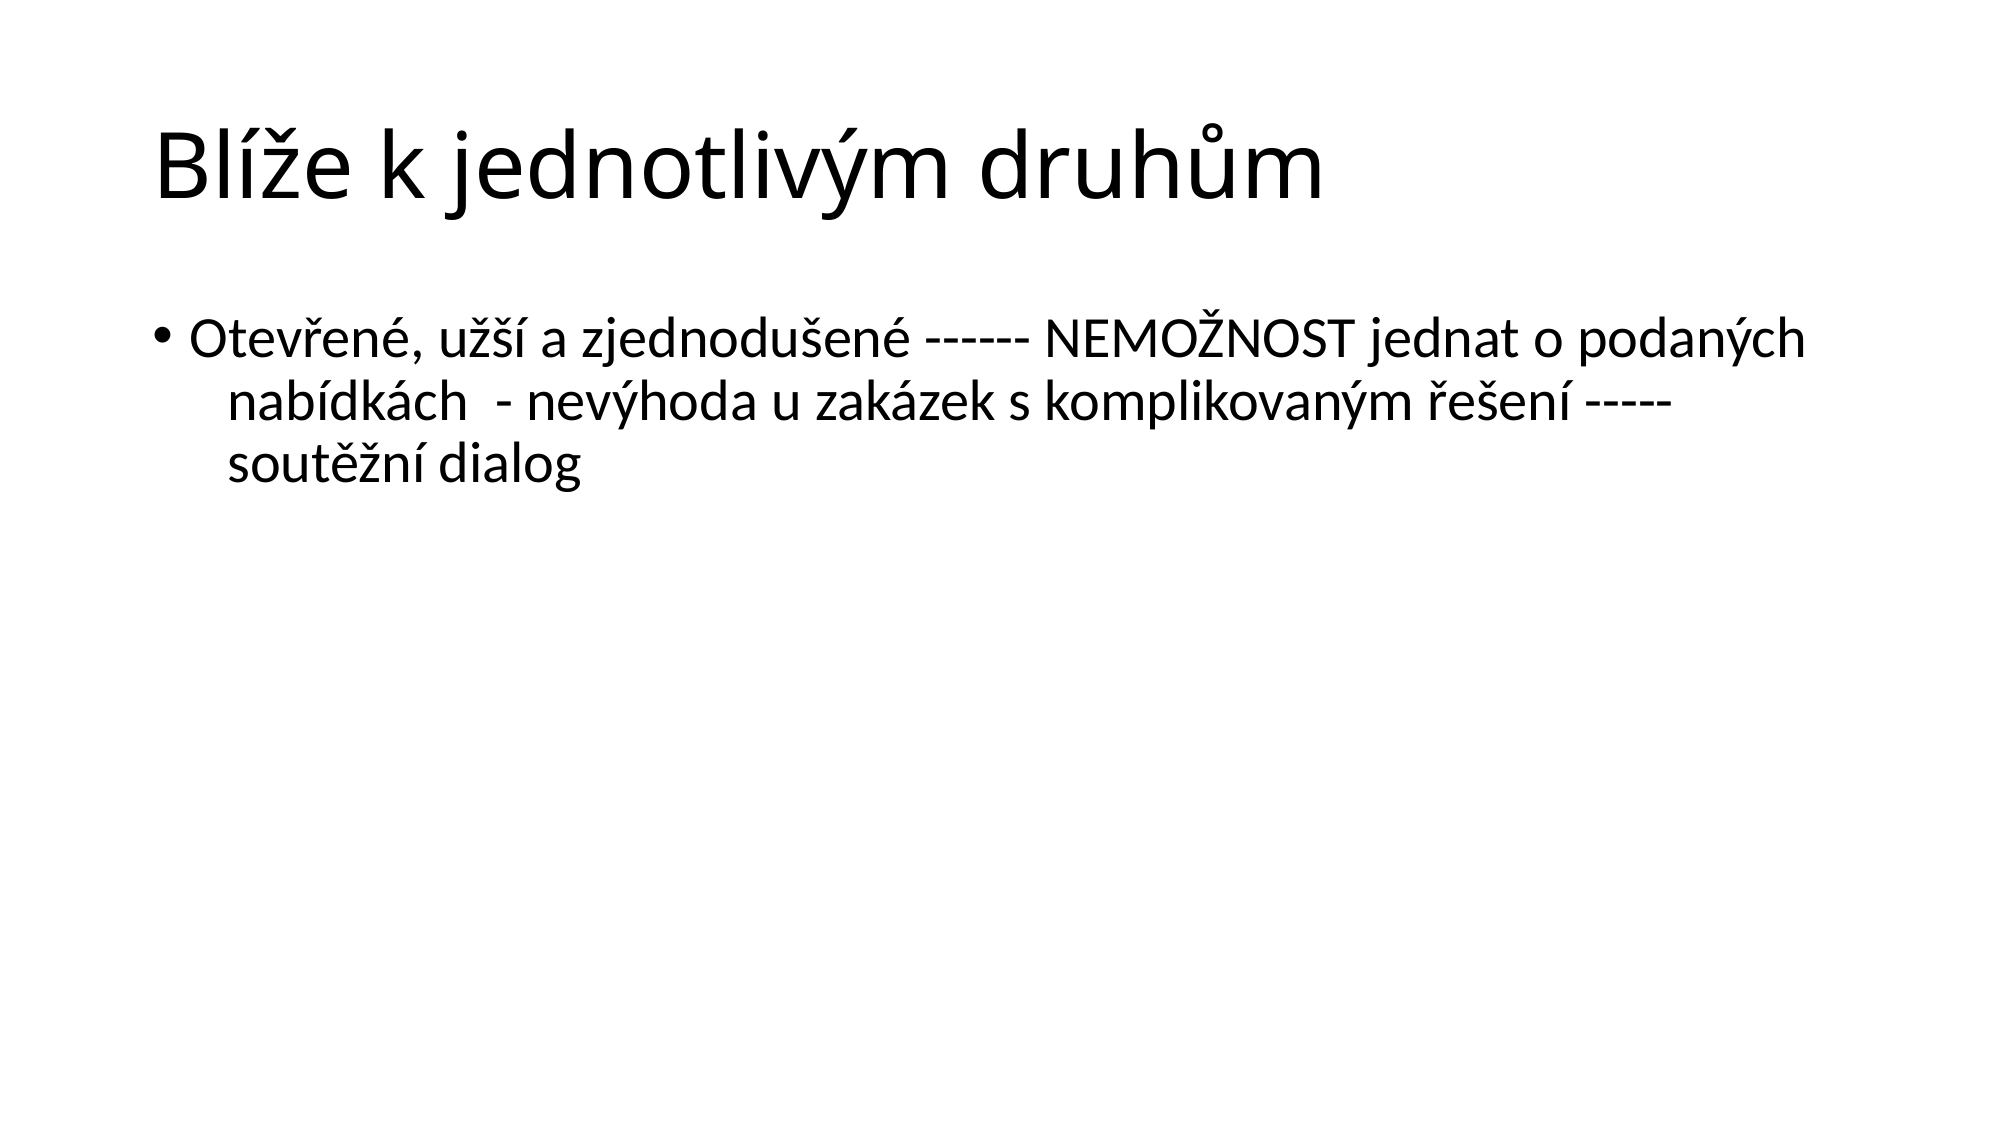

# Blíže k jednotlivým druhům
Otevřené, užší a zjednodušené ------ NEMOŽNOST jednat o podaných nabídkách - nevýhoda u zakázek s komplikovaným řešení -----soutěžní dialog